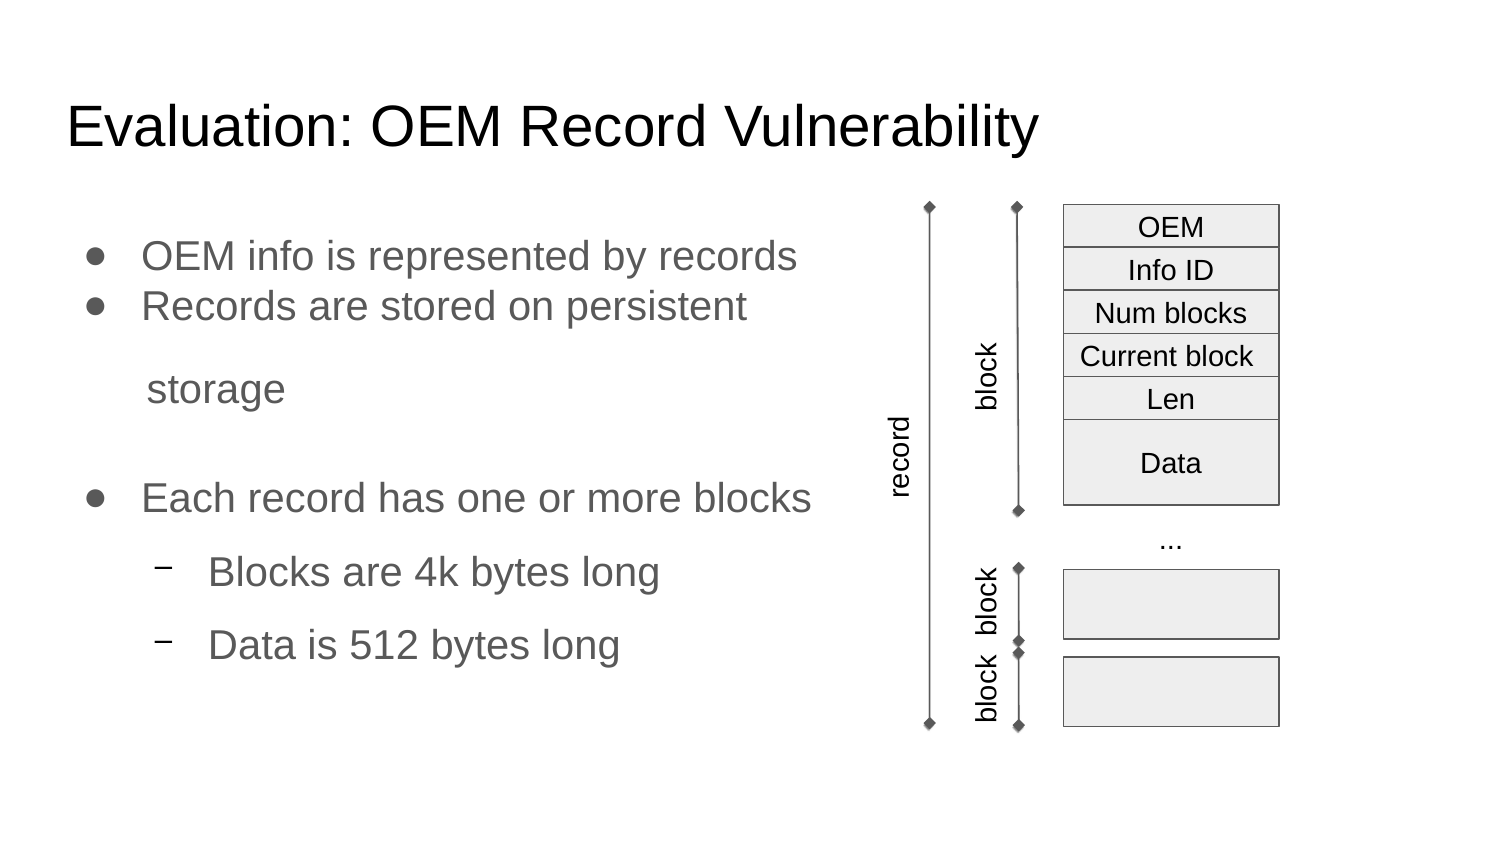

# Evaluation: OEM Record Vulnerability
OEM info is represented by records
Records are stored on persistent
 storage
Each record has one or more blocks
Blocks are 4k bytes long
Data is 512 bytes long
OEM
Info ID
Num blocks
block
Current block
Len
record
Data
...
block
block